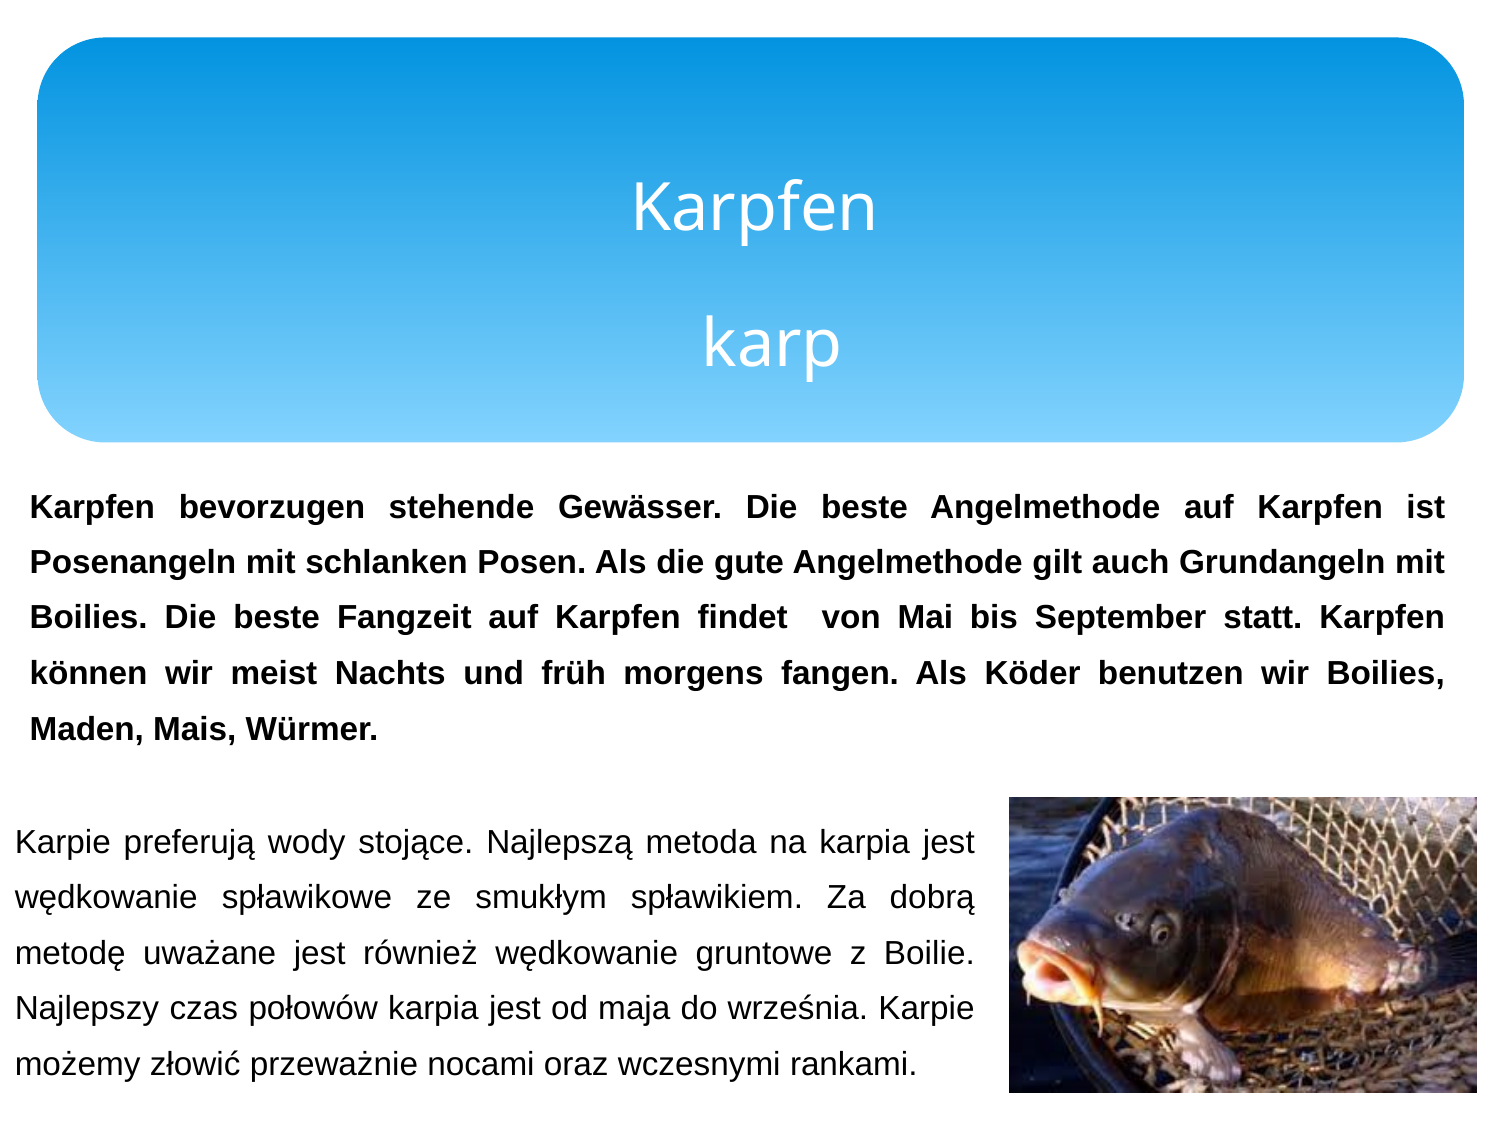

# Karpfen karp
Karpfen bevorzugen stehende Gewässer. Die beste Angelmethode auf Karpfen ist Posenangeln mit schlanken Posen. Als die gute Angelmethode gilt auch Grundangeln mit Boilies. Die beste Fangzeit auf Karpfen findet von Mai bis September statt. Karpfen können wir meist Nachts und früh morgens fangen. Als Köder benutzen wir Boilies, Maden, Mais, Würmer.
Karpie preferują wody stojące. Najlepszą metoda na karpia jest wędkowanie spławikowe ze smukłym spławikiem. Za dobrą metodę uważane jest również wędkowanie gruntowe z Boilie. Najlepszy czas połowów karpia jest od maja do września. Karpie możemy złowić przeważnie nocami oraz wczesnymi rankami.